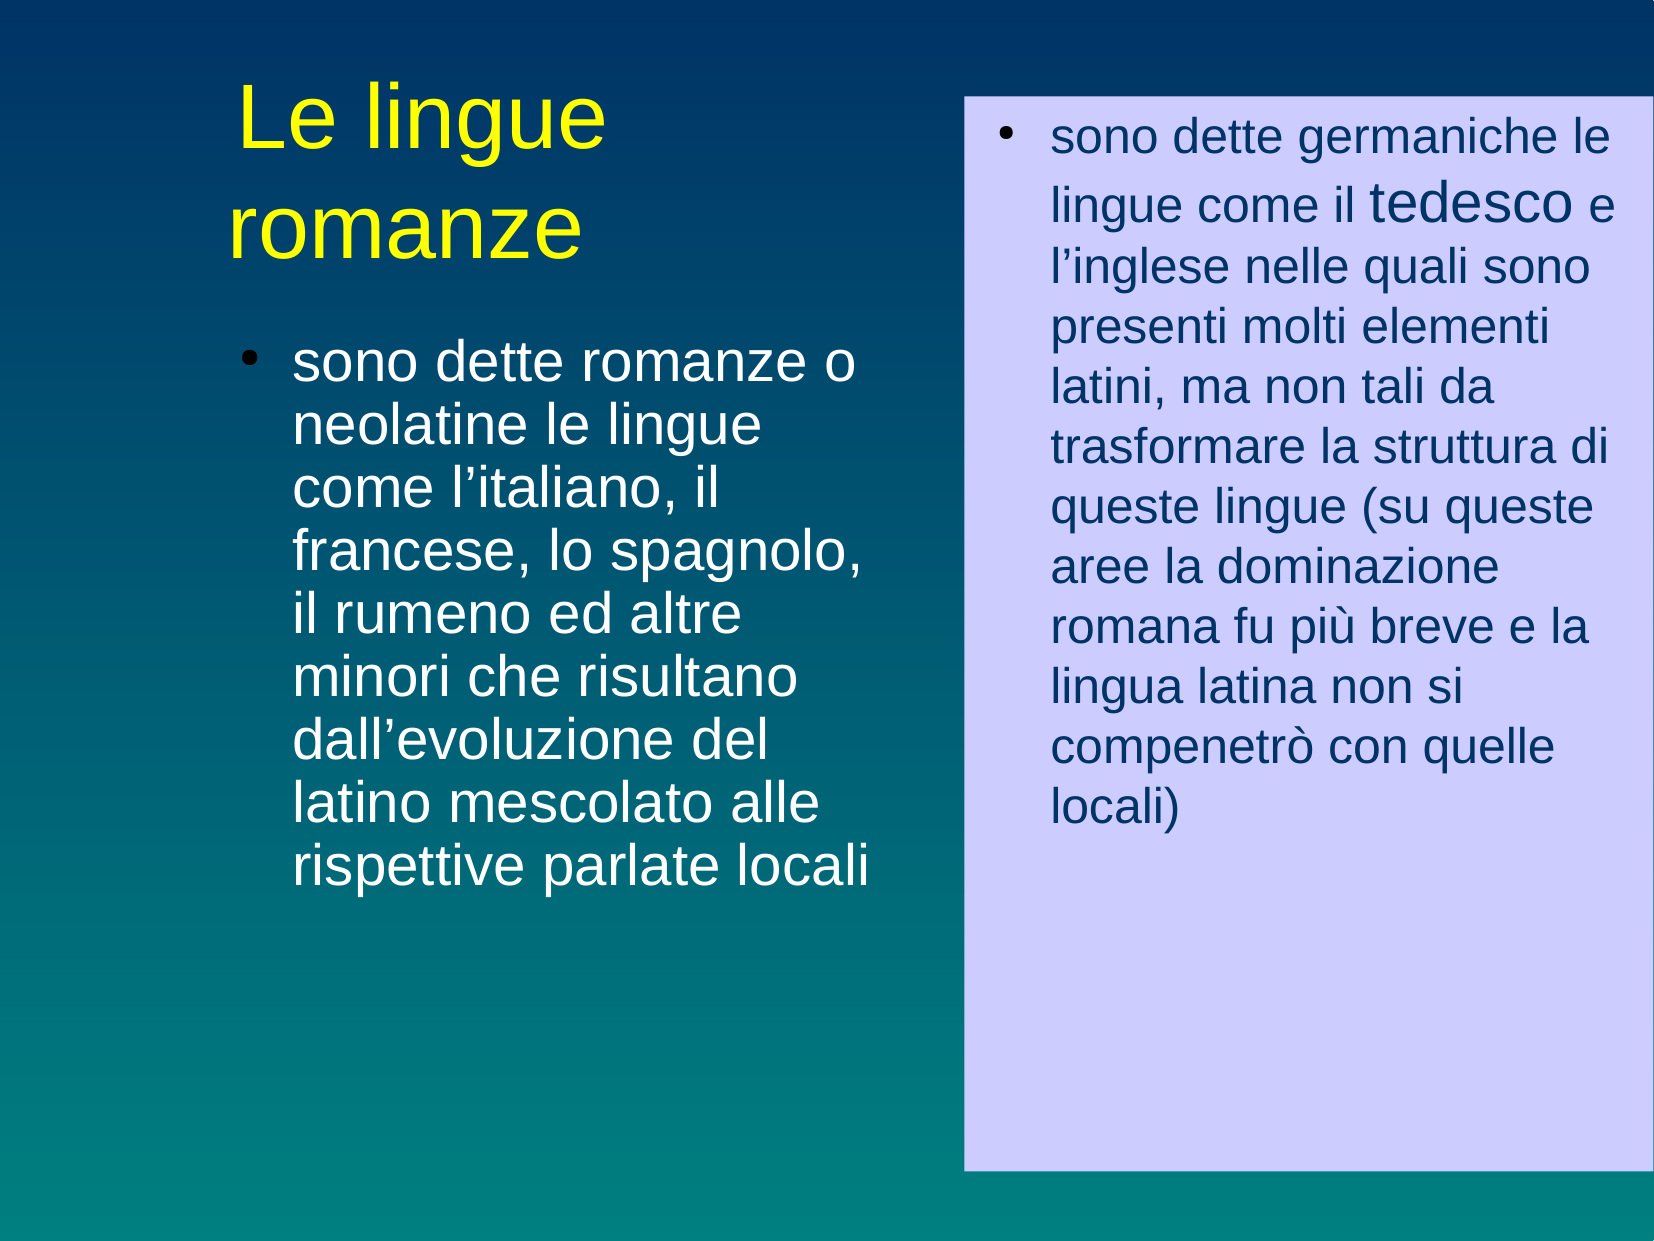

# Le lingue romanze
sono dette germaniche le lingue come il tedesco e l’inglese nelle quali sono presenti molti elementi latini, ma non tali da trasformare la struttura di queste lingue (su queste aree la dominazione romana fu più breve e la lingua latina non si compenetrò con quelle locali)
sono dette romanze o neolatine le lingue come l’italiano, il francese, lo spagnolo, il rumeno ed altre minori che risultano dall’evoluzione del latino mescolato alle rispettive parlate locali
13